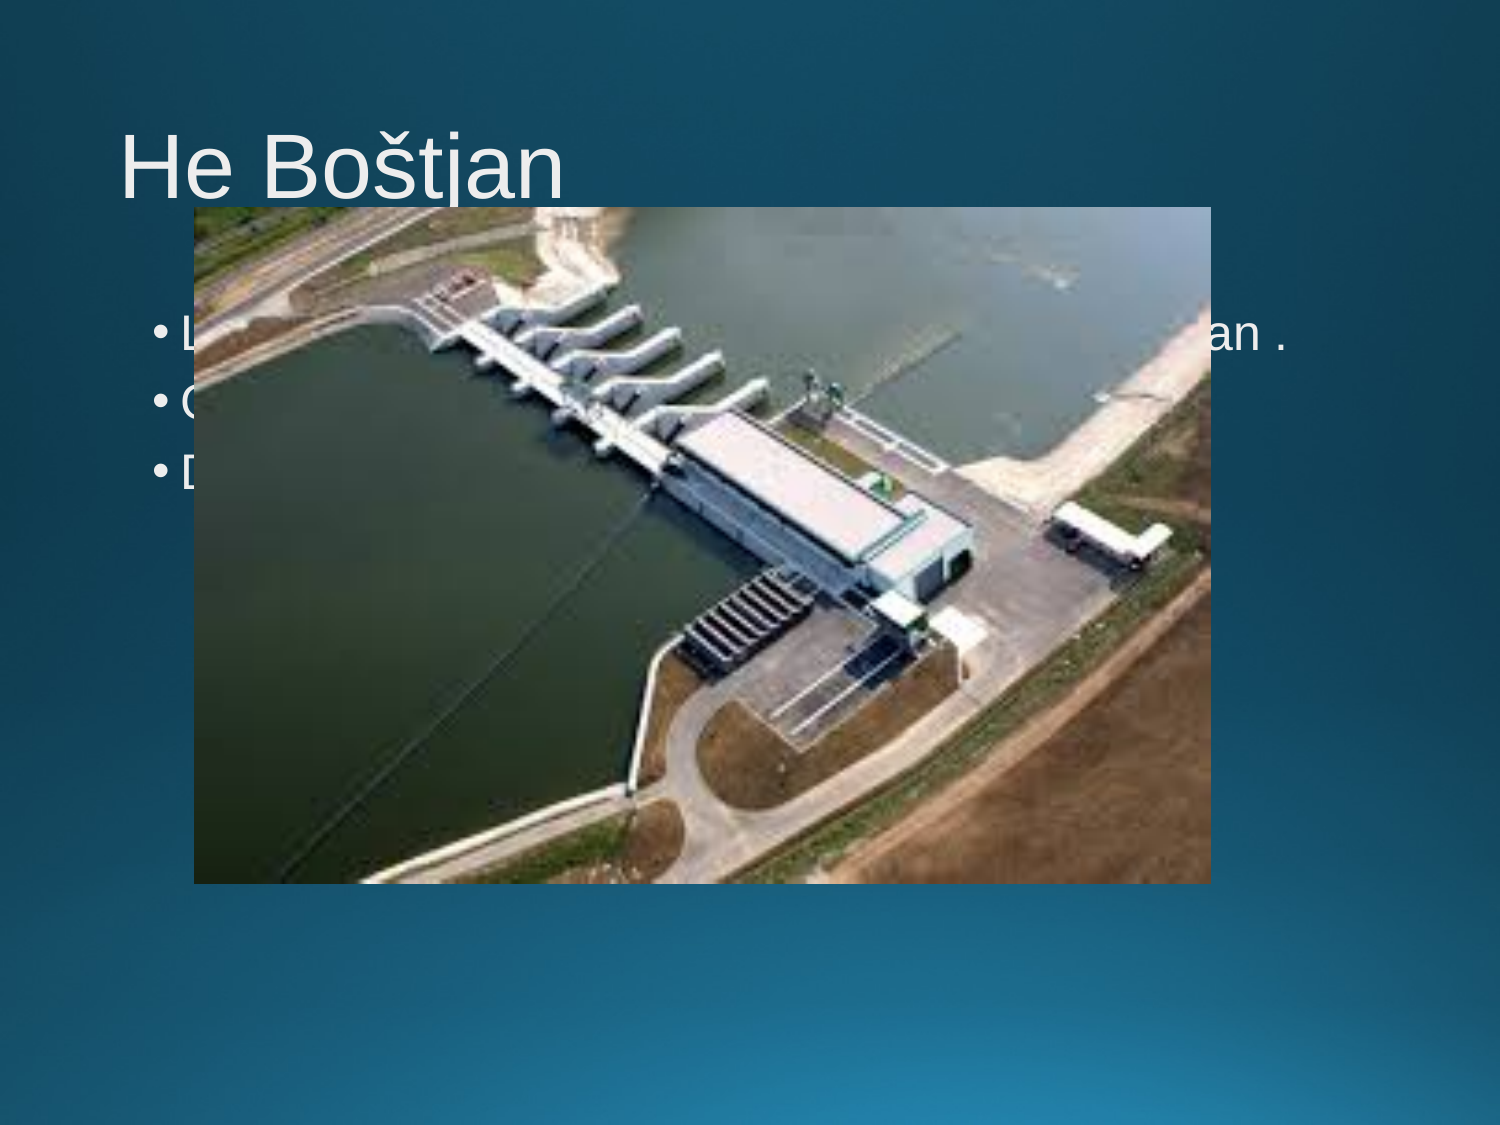

# He Boštjan
Leži v spodnjem toku reke Save pri kraju Boštjan .
Gradnja se je začela 2002 končala 2006.
Deluje z močjo 32,6 MW .